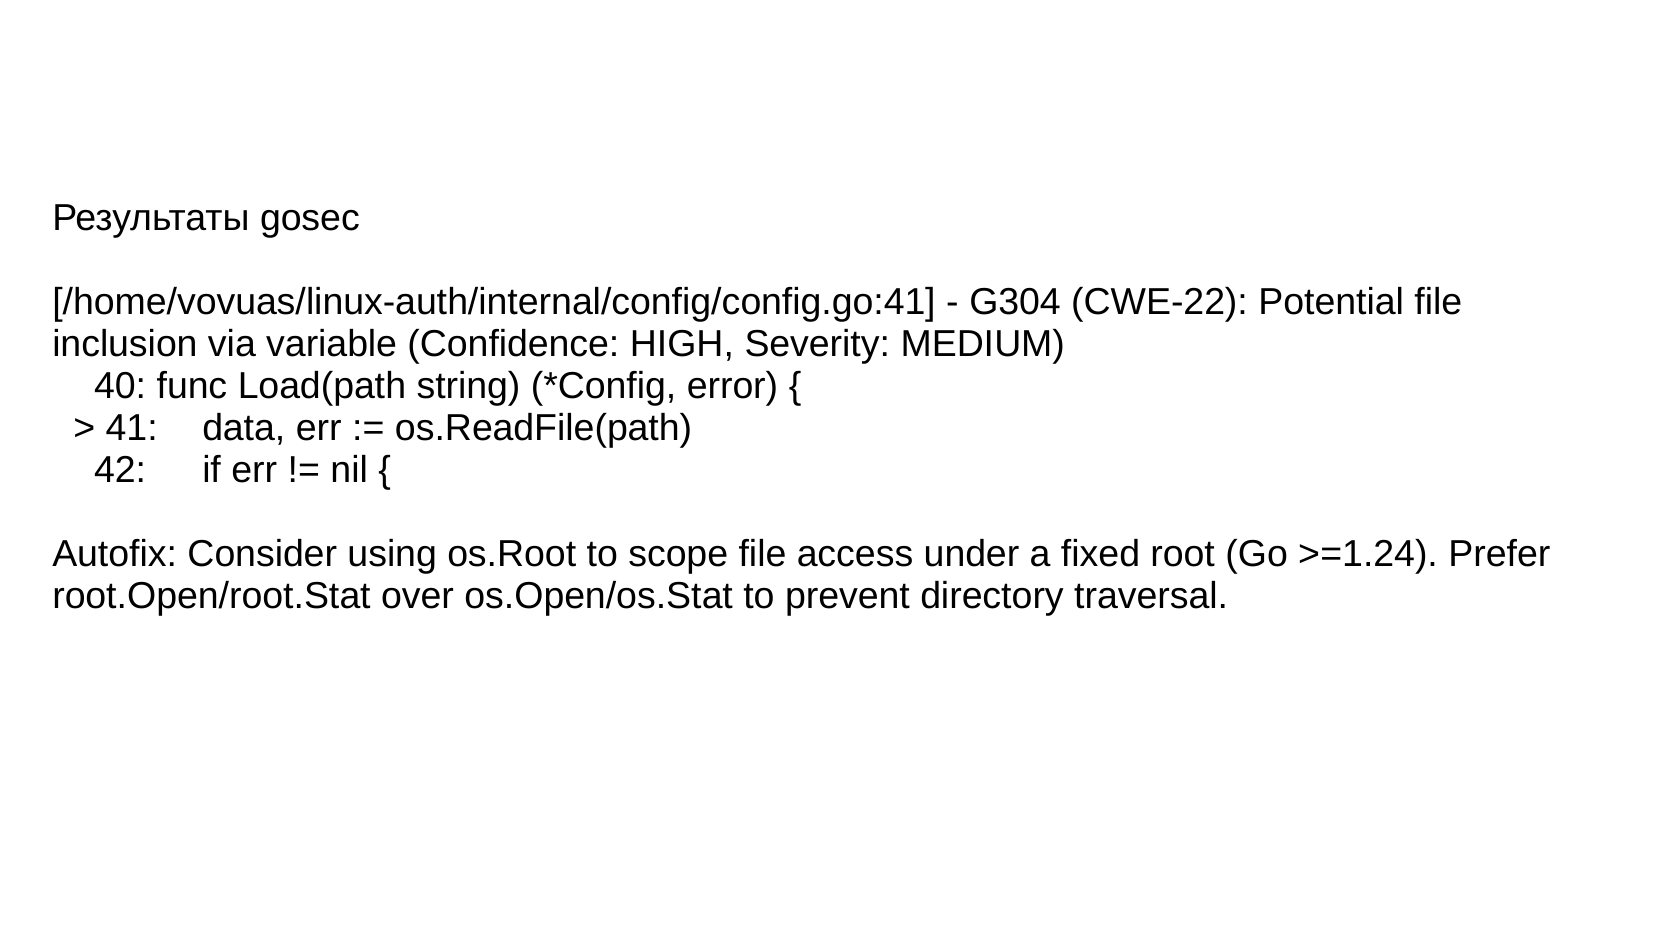

Результаты gosec
[/home/vovuas/linux-auth/internal/config/config.go:41] - G304 (CWE-22): Potential file inclusion via variable (Confidence: HIGH, Severity: MEDIUM)
 40: func Load(path string) (*Config, error) {
 > 41: 	data, err := os.ReadFile(path)
 42: 	if err != nil {
Autofix: Consider using os.Root to scope file access under a fixed root (Go >=1.24). Prefer root.Open/root.Stat over os.Open/os.Stat to prevent directory traversal.